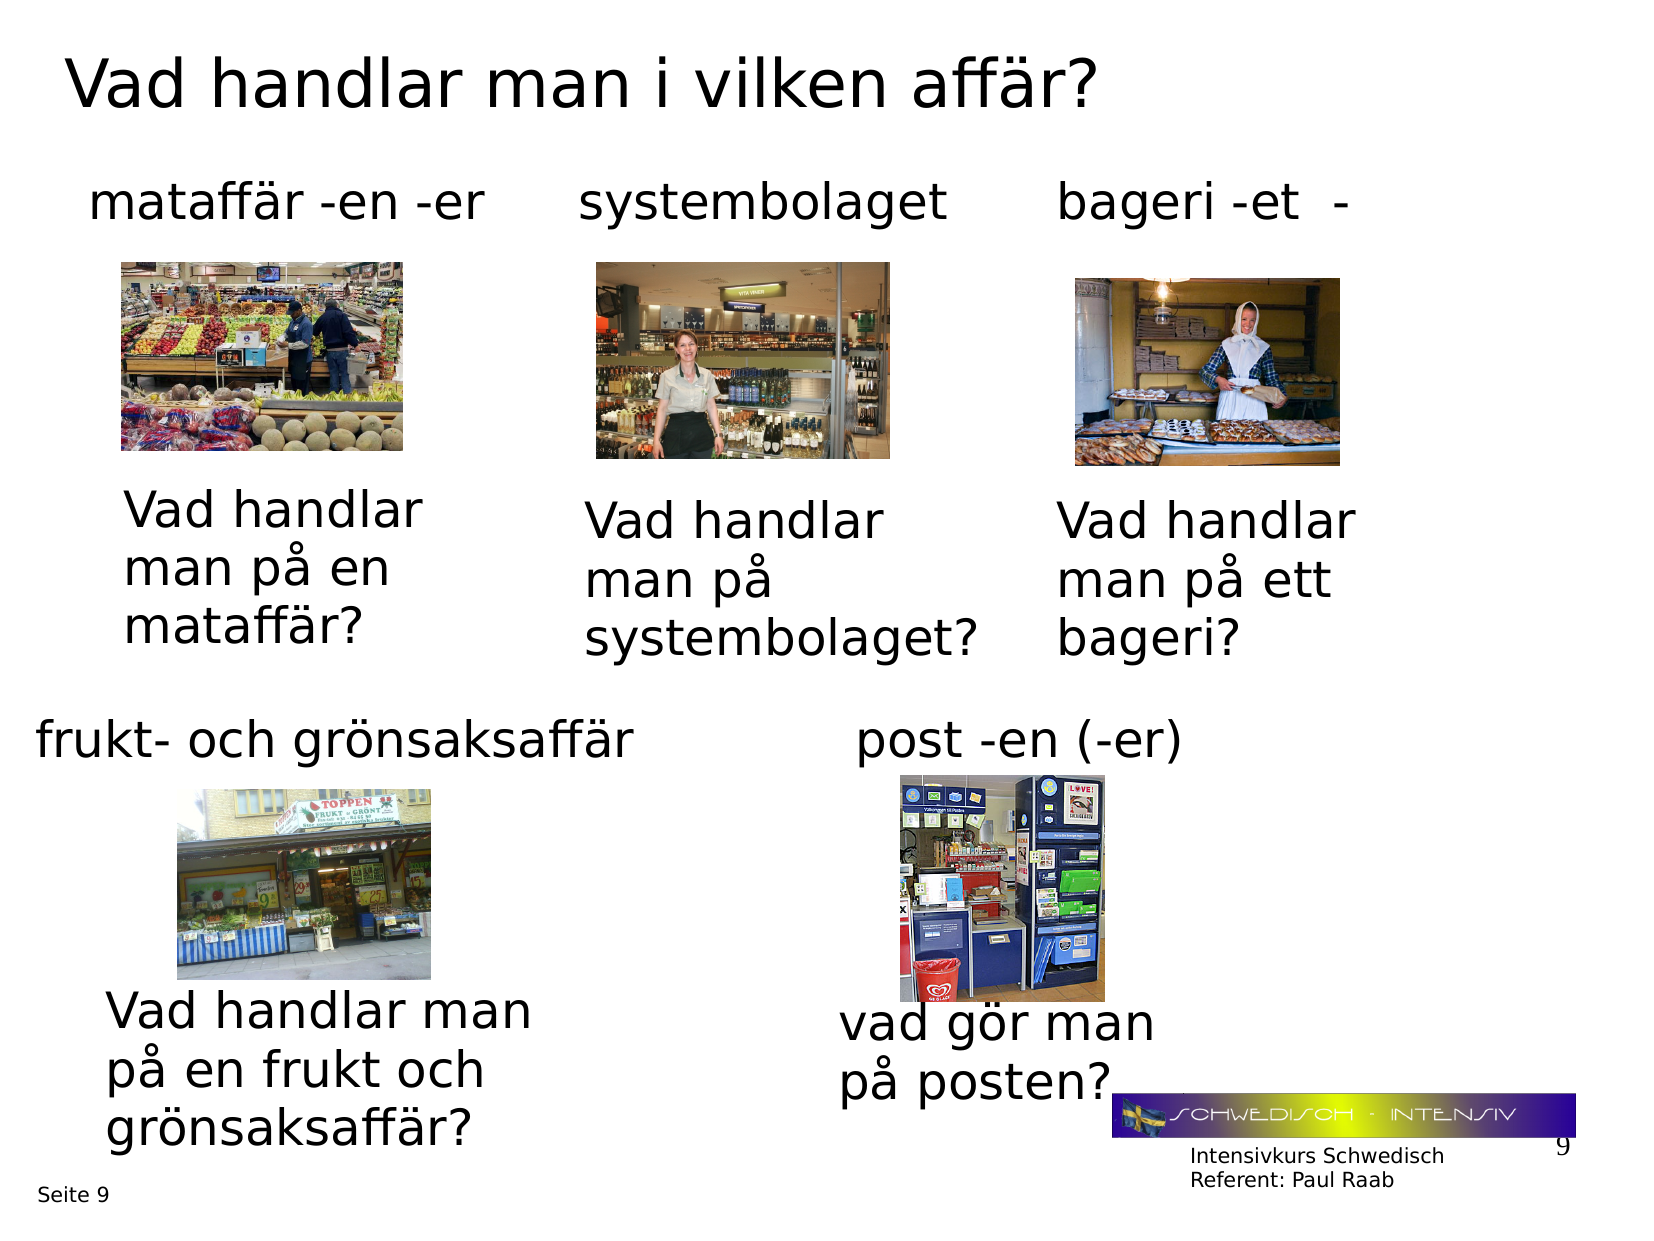

Vad handlar man i vilken affär?
mataffär -en -er
systembolaget
bageri -et -
Vad handlar man på en mataffär?
Vad handlar man på systembolaget?
Vad handlar man på ett bageri?
frukt- och grönsaksaffär
post -en (-er)
Vad handlar man på en frukt och grönsaksaffär?
vad gör man på posten?